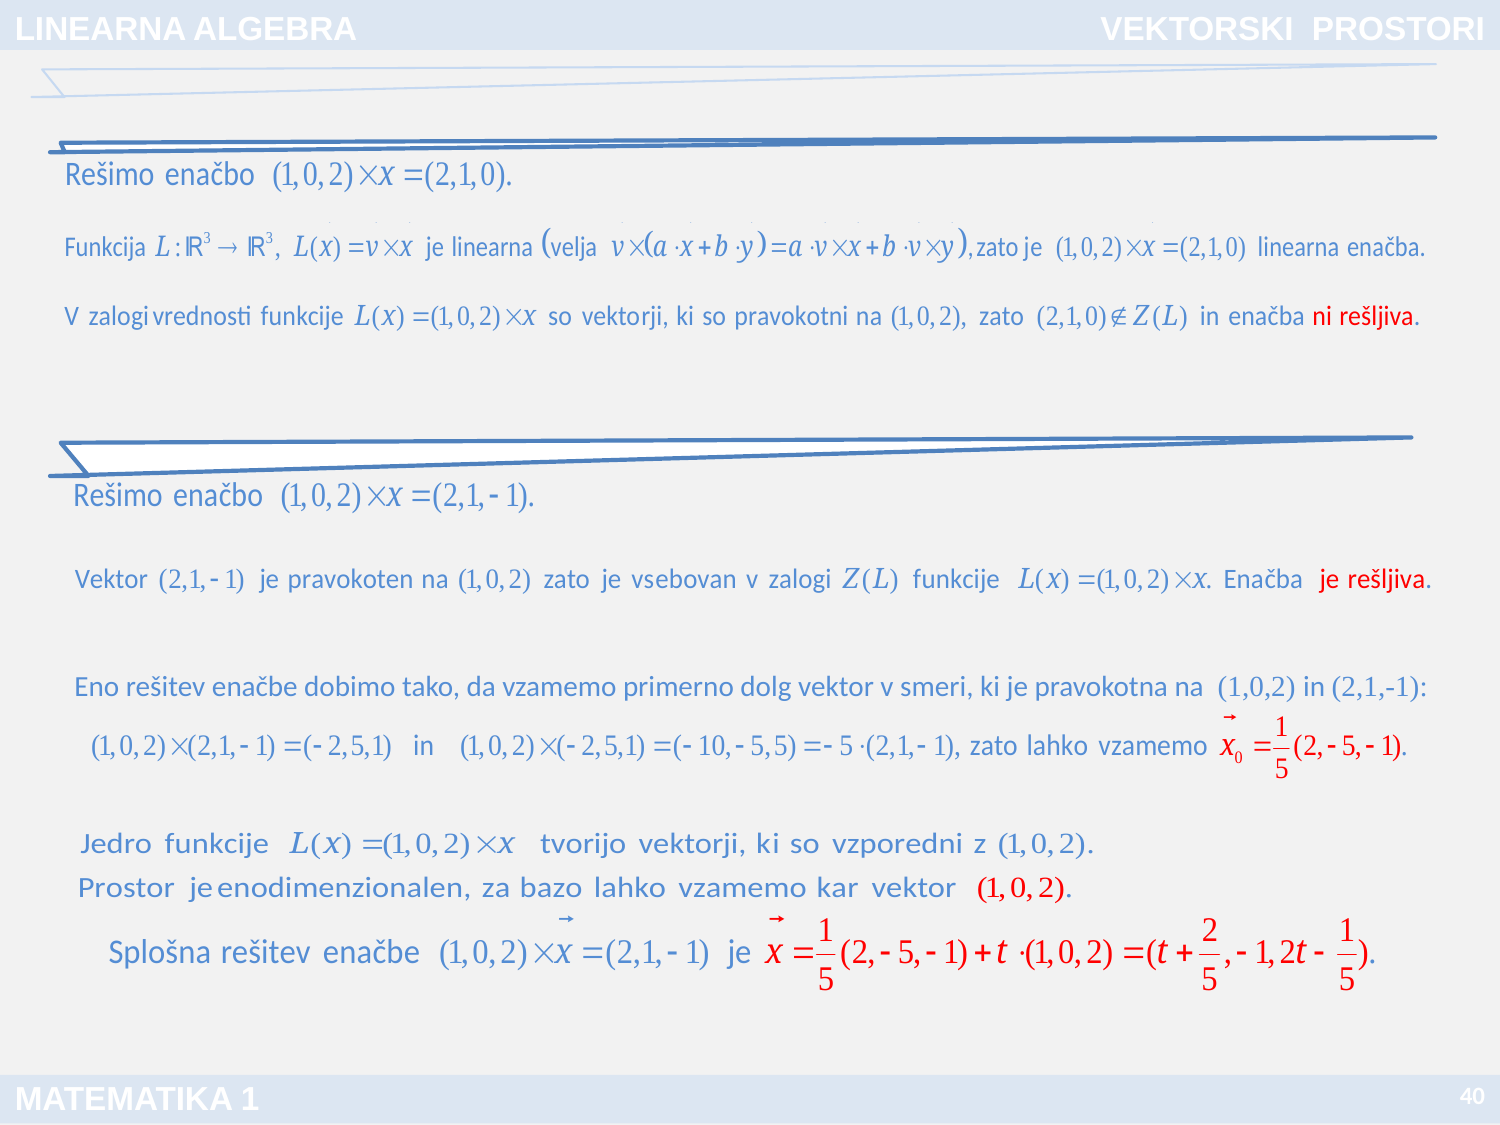

LINEARNA ALGEBRA
VEKTORSKI PROSTORI
Eno rešitev enačbe dobimo tako, da vzamemo primerno dolg vektor v smeri, ki je pravokotna na (1,0,2) in (2,1,-1):
MATEMATIKA 1